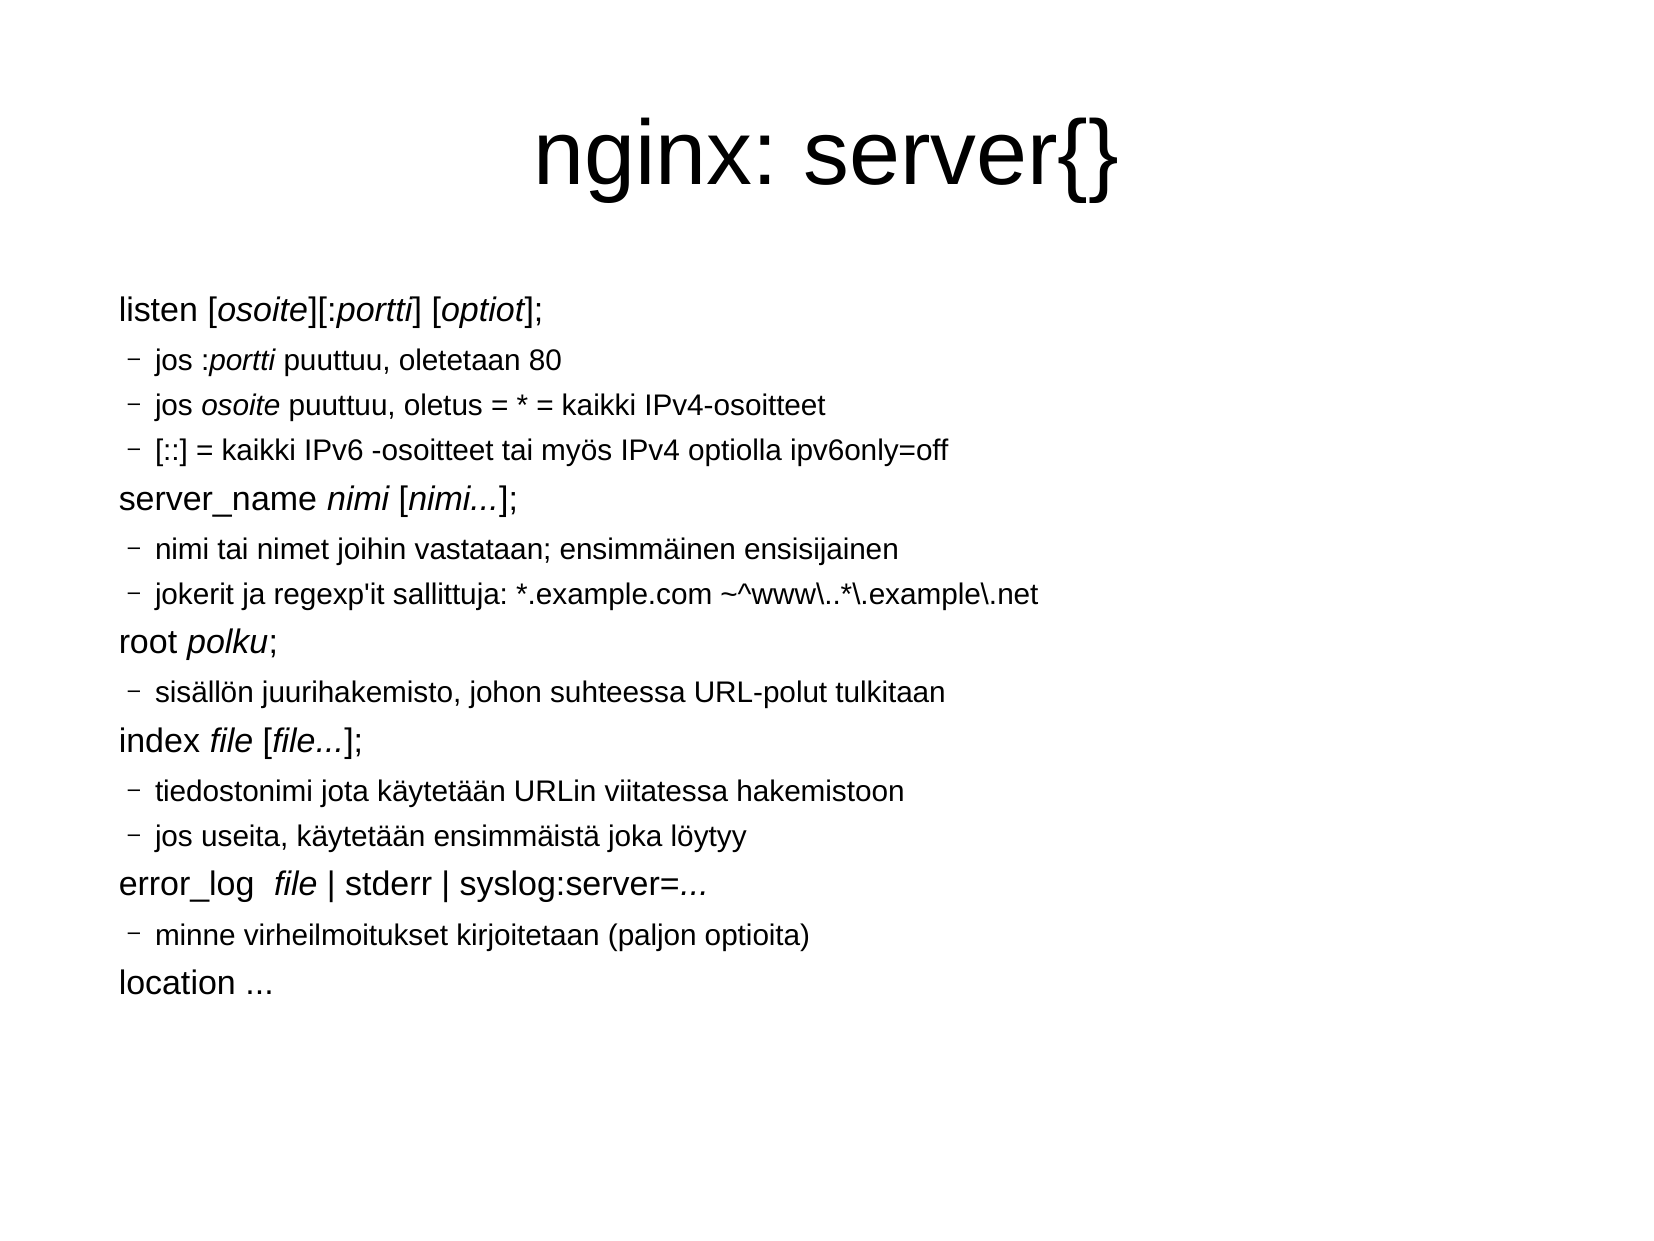

# nginx: server{}
listen [osoite][:portti] [optiot];
jos :portti puuttuu, oletetaan 80
jos osoite puuttuu, oletus = * = kaikki IPv4-osoitteet
[::] = kaikki IPv6 -osoitteet tai myös IPv4 optiolla ipv6only=off
server_name nimi [nimi...];
nimi tai nimet joihin vastataan; ensimmäinen ensisijainen
jokerit ja regexp'it sallittuja: *.example.com ~^www\..*\.example\.net
root polku;
sisällön juurihakemisto, johon suhteessa URL-polut tulkitaan
index file [file...];
tiedostonimi jota käytetään URLin viitatessa hakemistoon
jos useita, käytetään ensimmäistä joka löytyy
error_log file | stderr | syslog:server=...
minne virheilmoitukset kirjoitetaan (paljon optioita)
location ...